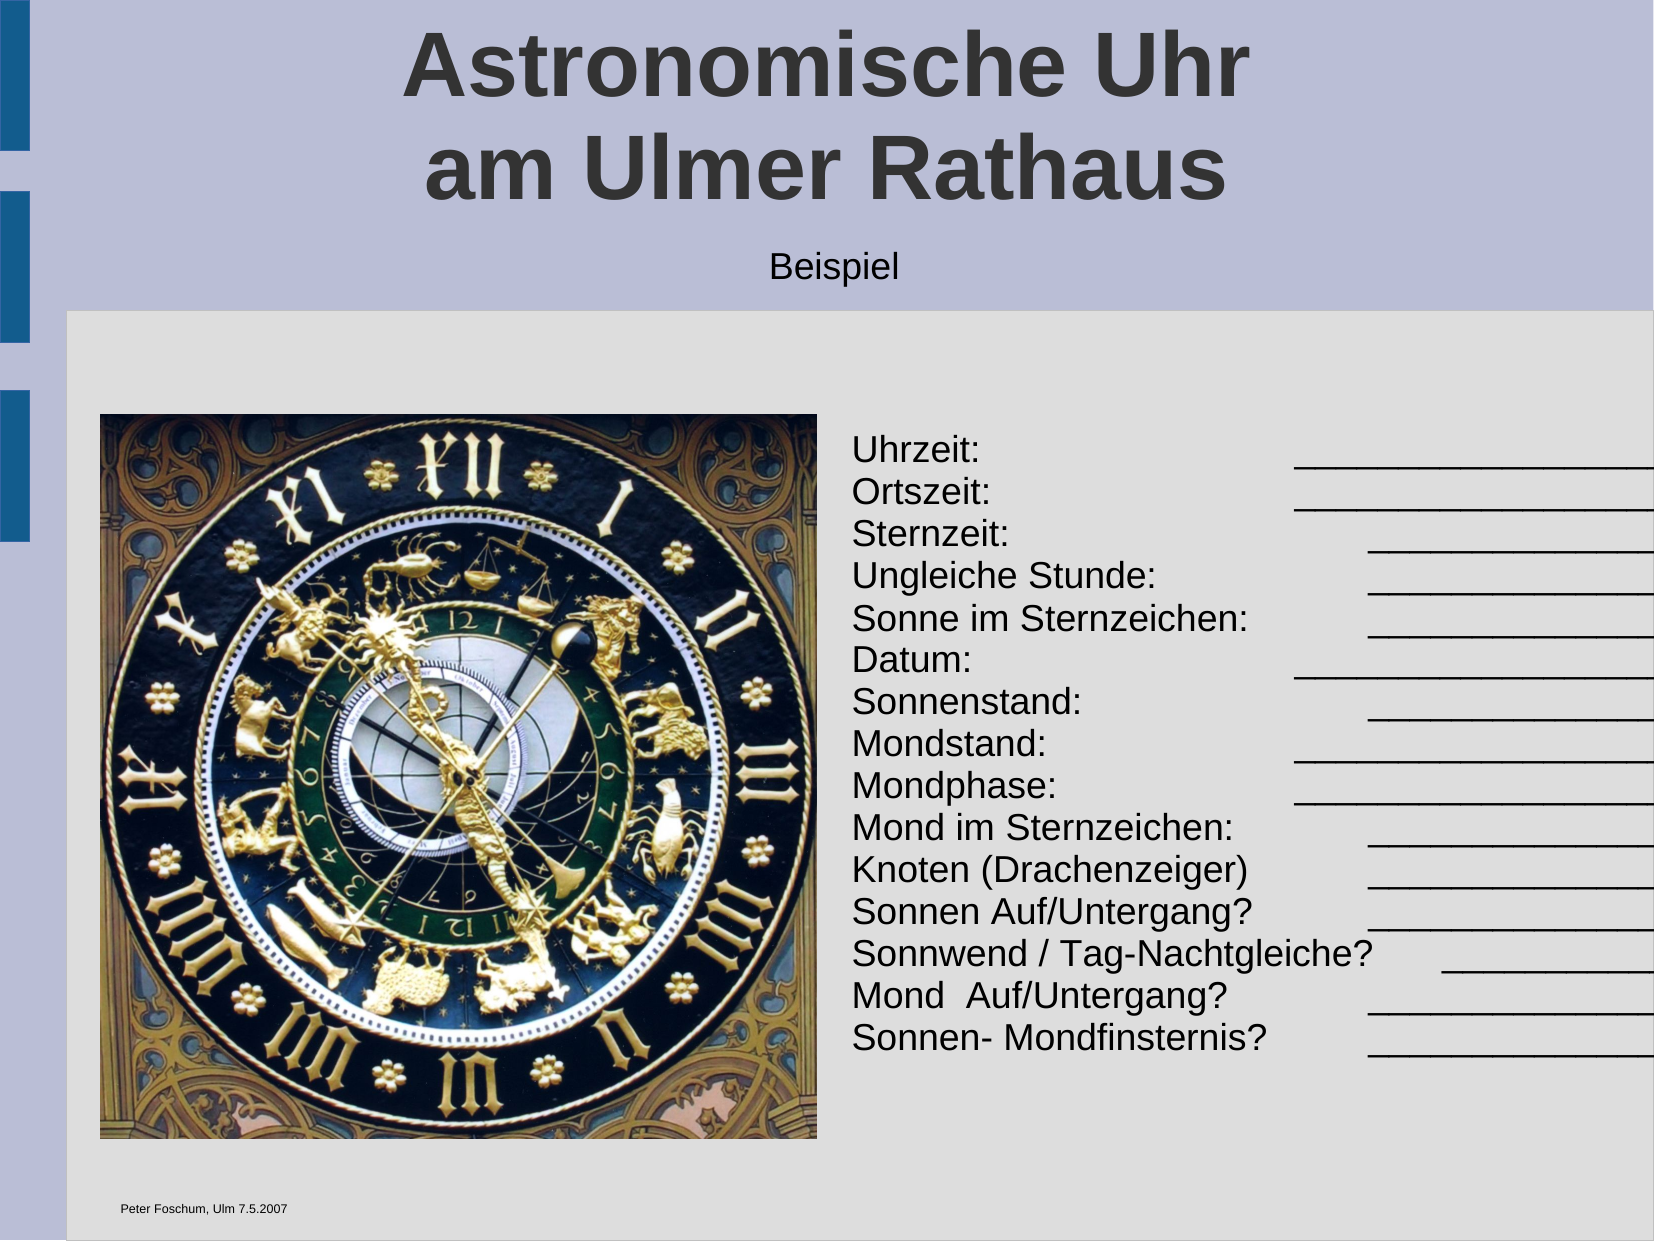

# Astronomische Uhr am Ulmer Rathaus
Beispiel
Uhrzeit:					__________________
Ortszeit:					__________________
Sternzeit:					__________________
Ungleiche Stunde:			__________________
Sonne im Sternzeichen:		__________________
Datum:					__________________
Sonnenstand:				__________________
Mondstand:				__________________
Mondphase:				__________________
Mond im Sternzeichen:		__________________
Knoten (Drachenzeiger)		__________________
Sonnen Auf/Untergang?		__________________
Sonnwend / Tag-Nachtgleiche?	__________________
Mond Auf/Untergang?		__________________
Sonnen- Mondfinsternis?		__________________
Peter Foschum, Ulm 7.5.2007
Peter Foschum, Ulm 16.4.2007